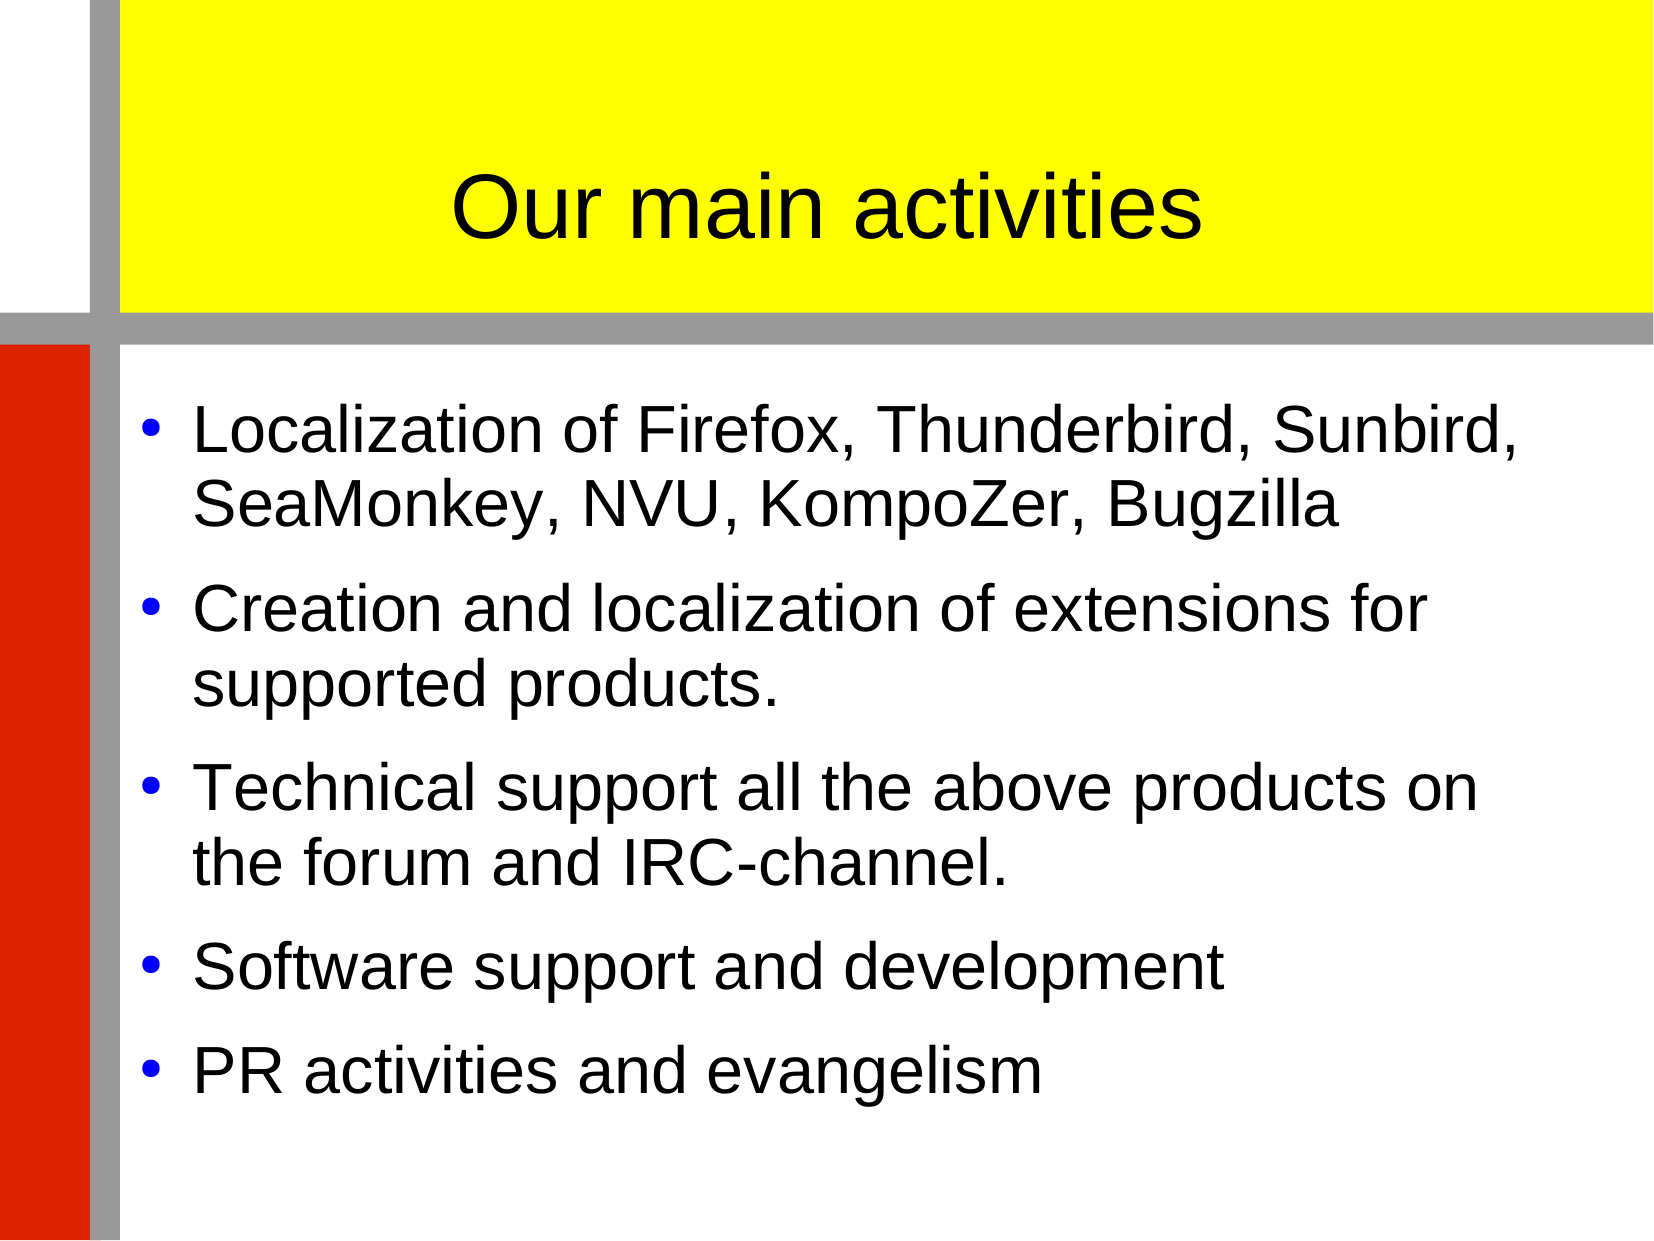

# Our main activities
Localization of Firefox, Thunderbird, Sunbird, SeaMonkey, NVU, KompoZer, Bugzilla
Creation and localization of extensions for supported products.
Technical support all the above products on the forum and IRC-channel.
Software support and development
PR activities and evangelism